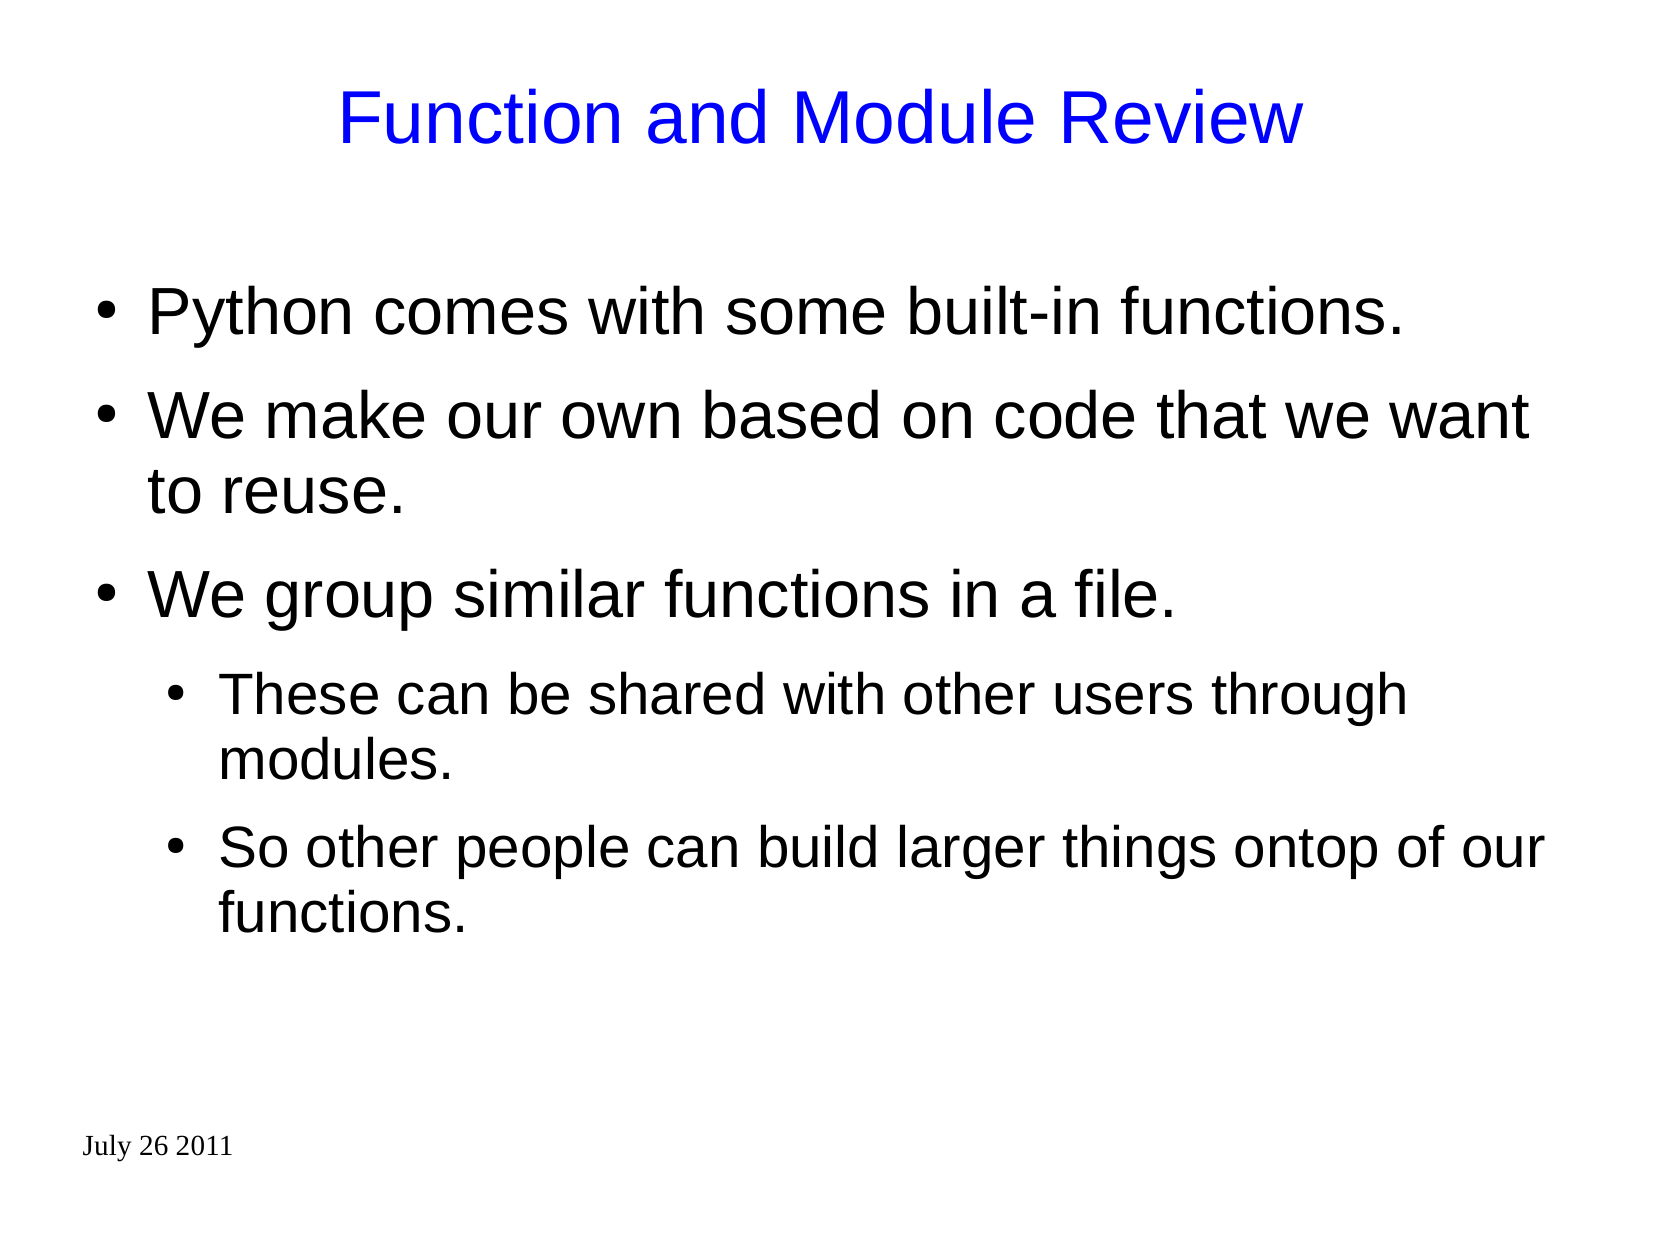

# Function and Module Review
Python comes with some built-in functions.
We make our own based on code that we want to reuse.
We group similar functions in a file.
These can be shared with other users through modules.
So other people can build larger things ontop of our functions.
July 26 2011